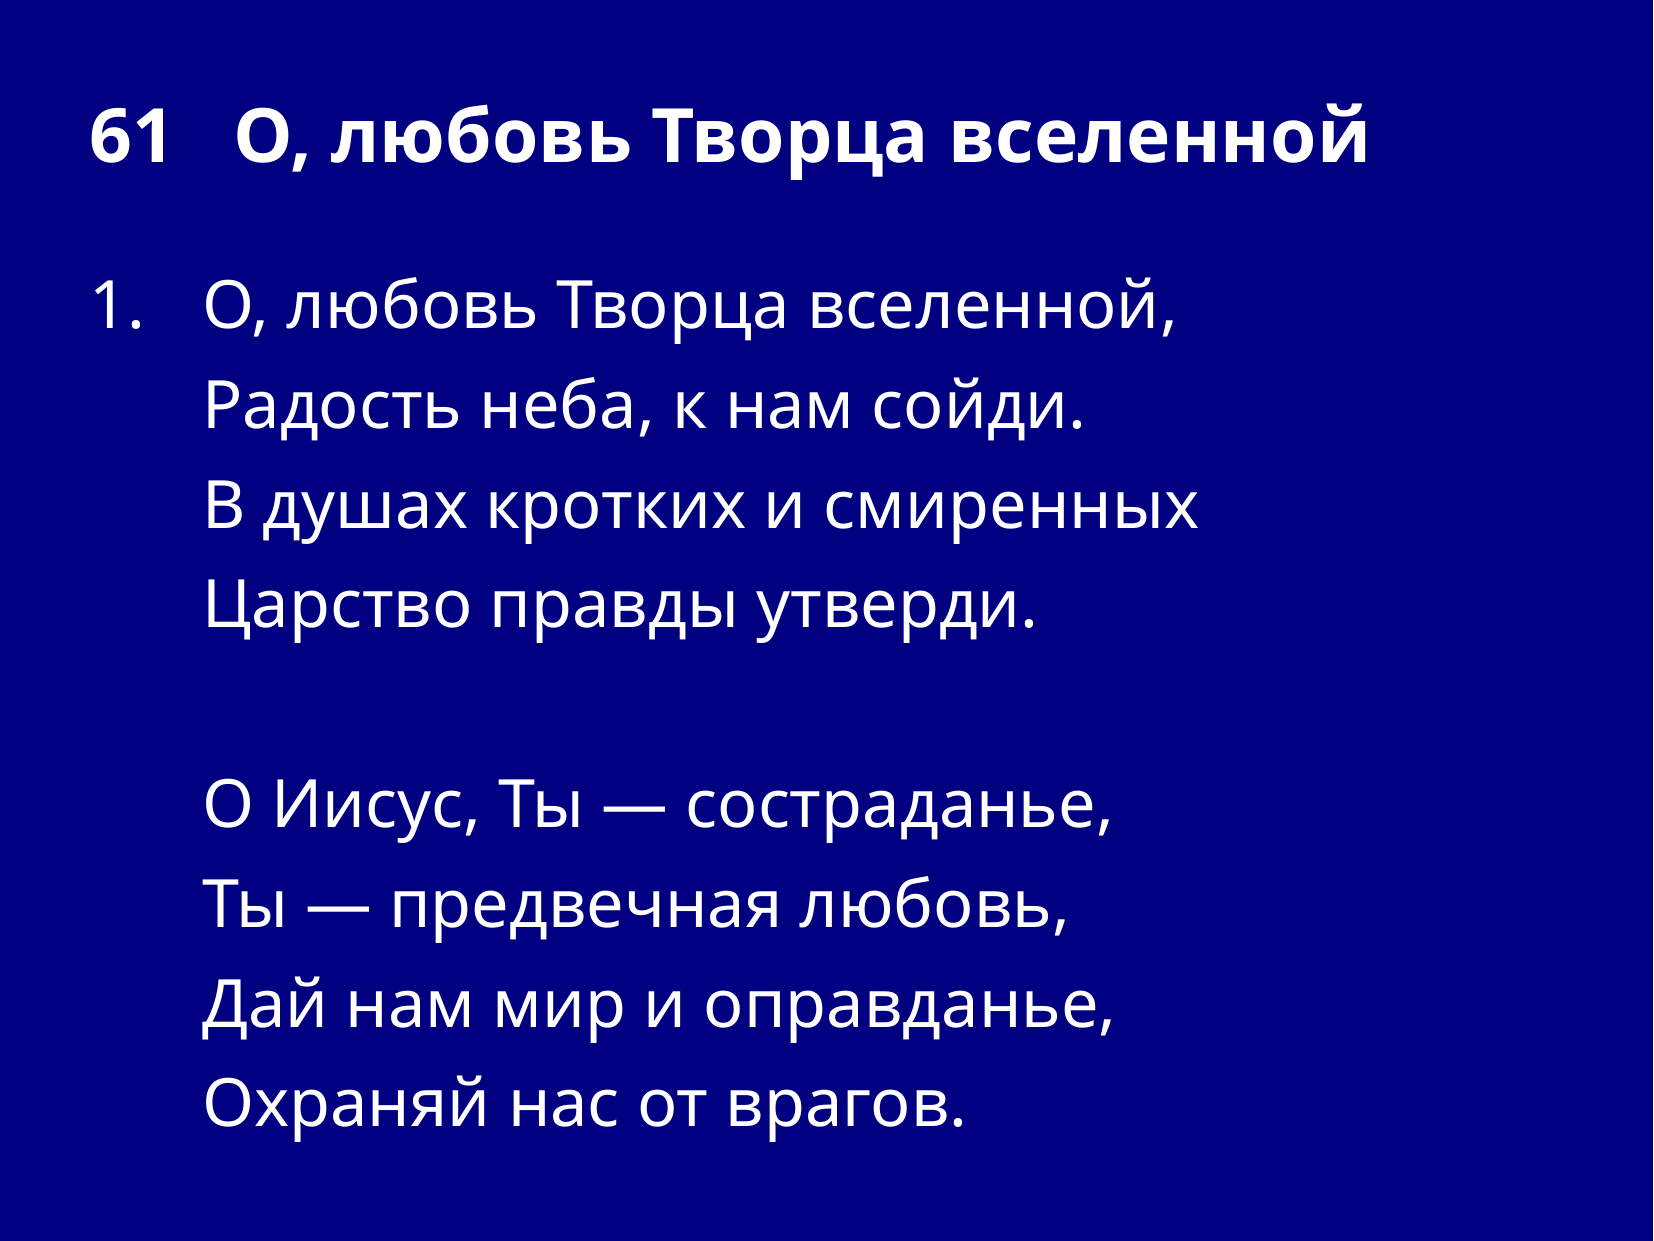

61 О, любовь Творца вселенной
1.	О, любовь Творца вселенной,
	Радость неба, к нам сойди.
	В душах кротких и смиренных
	Царство правды утверди.
	О Иисус, Ты — состраданье,
	Ты — предвечная любовь,
	Дай нам мир и оправданье,
	Охраняй нас от врагов.